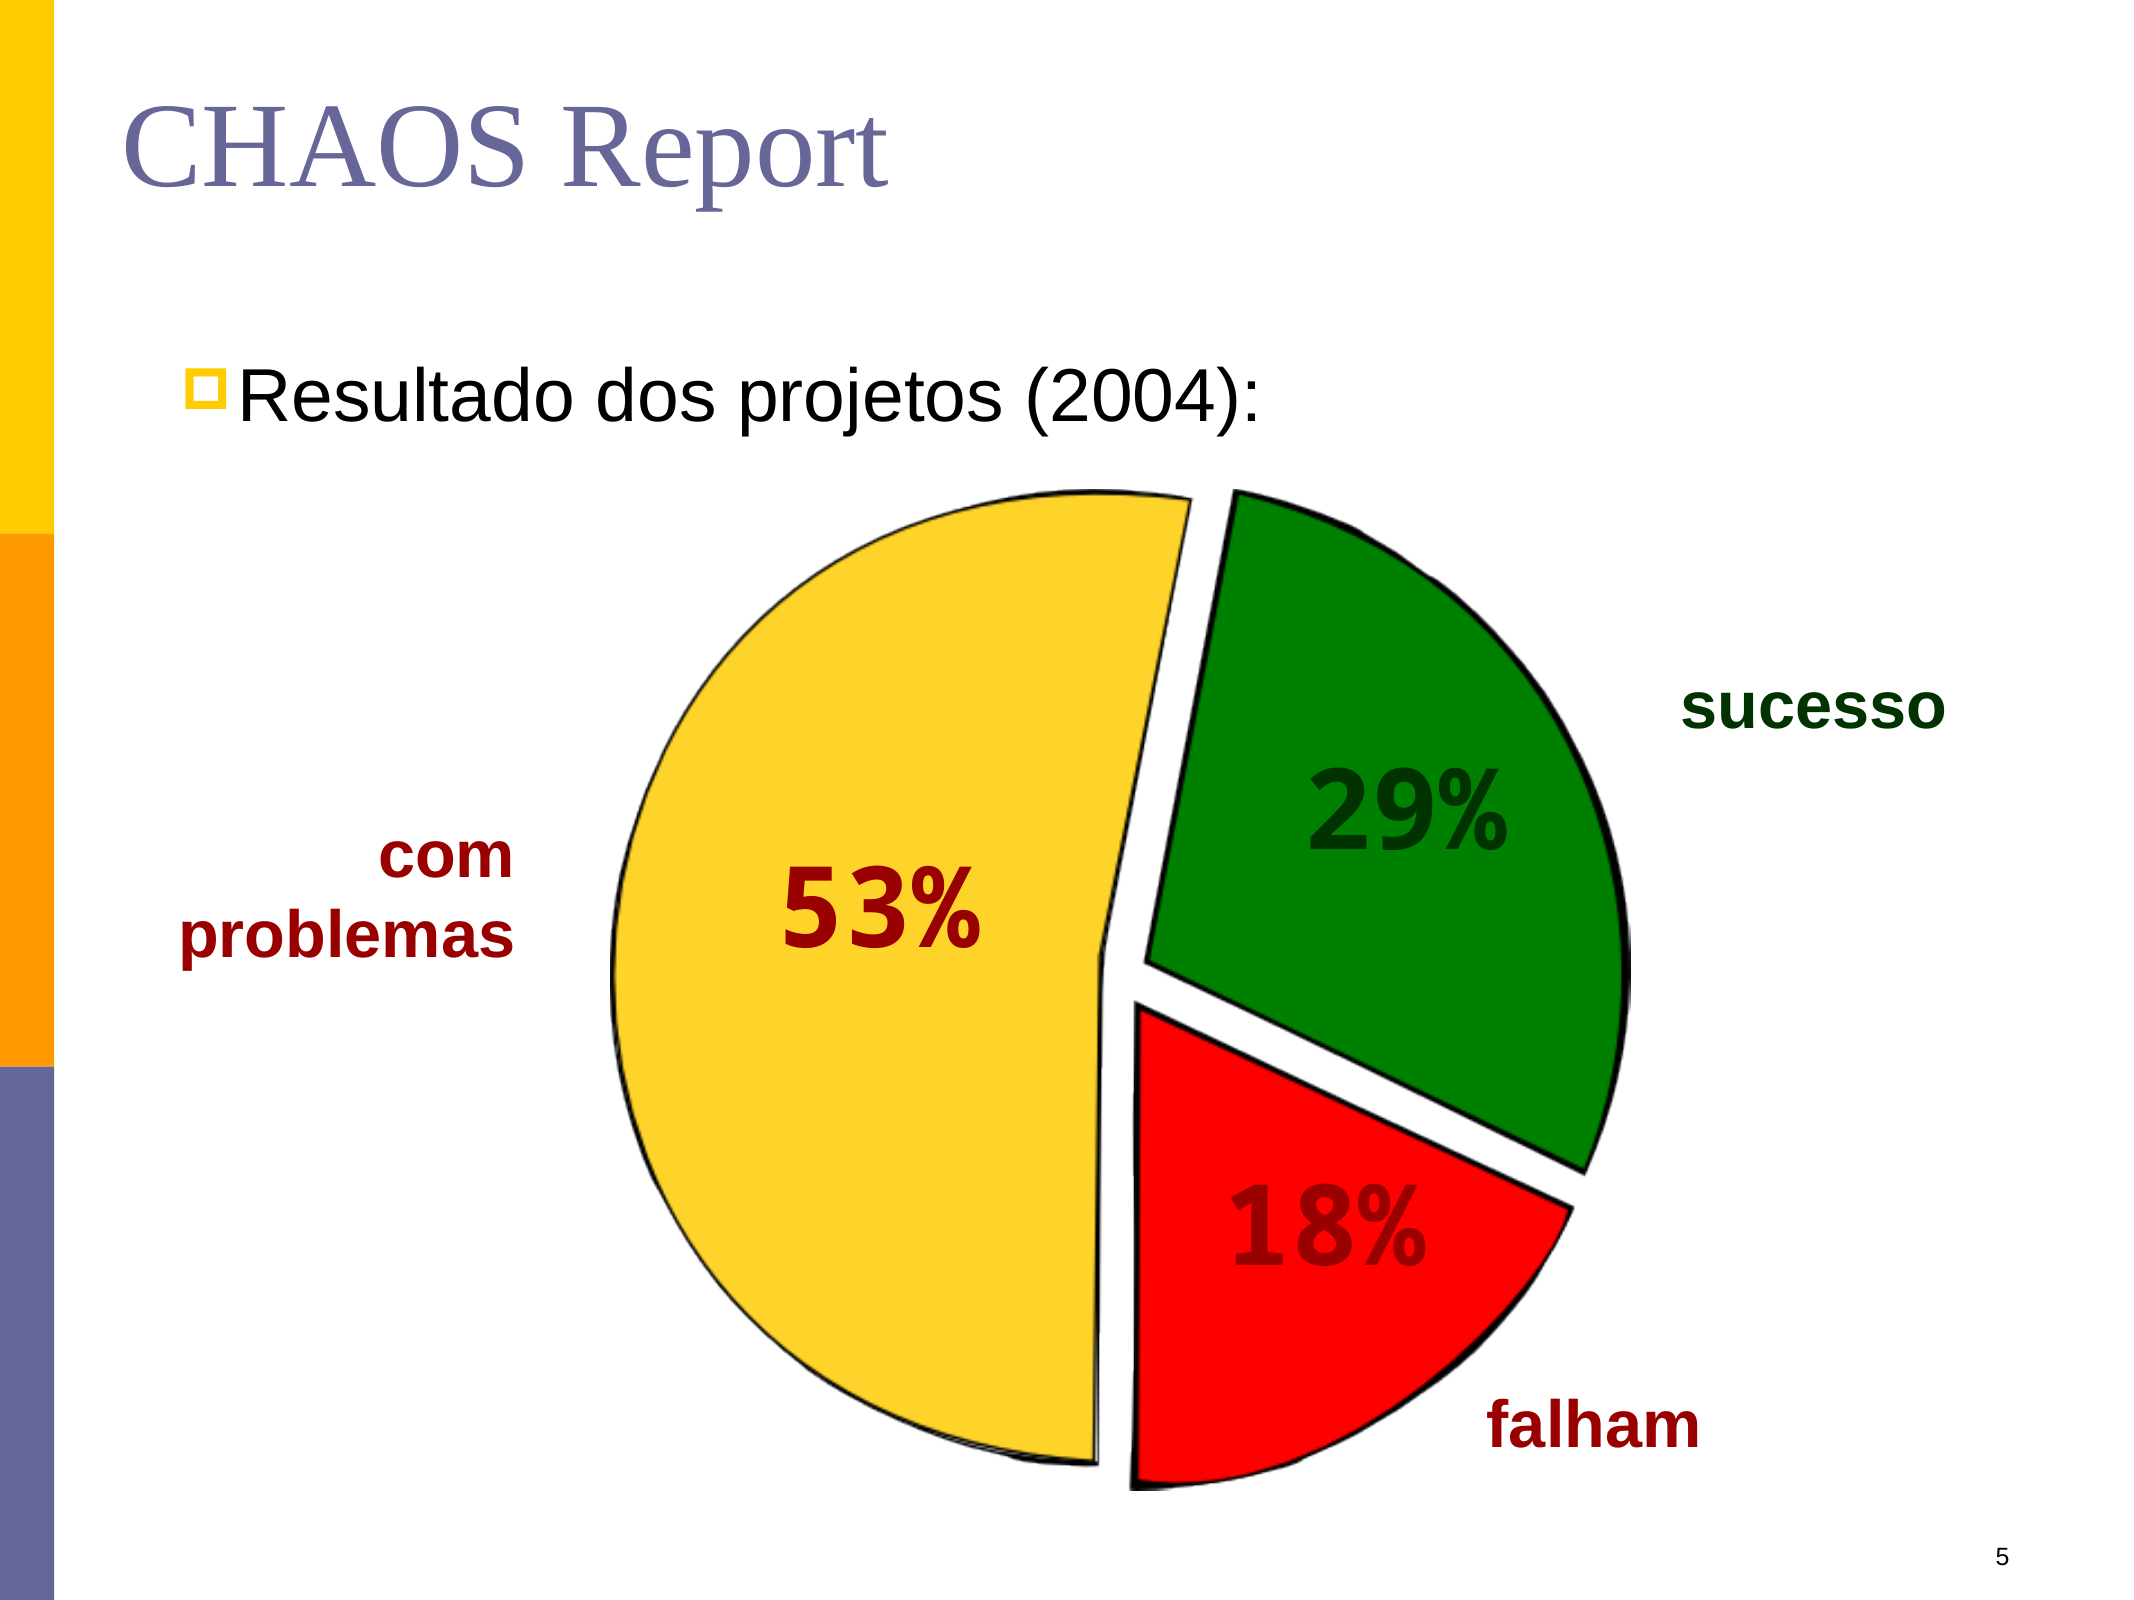

# CHAOS Report
Resultado dos projetos (2004):
sucesso
29%
com
problemas
53%
18%
falham
5